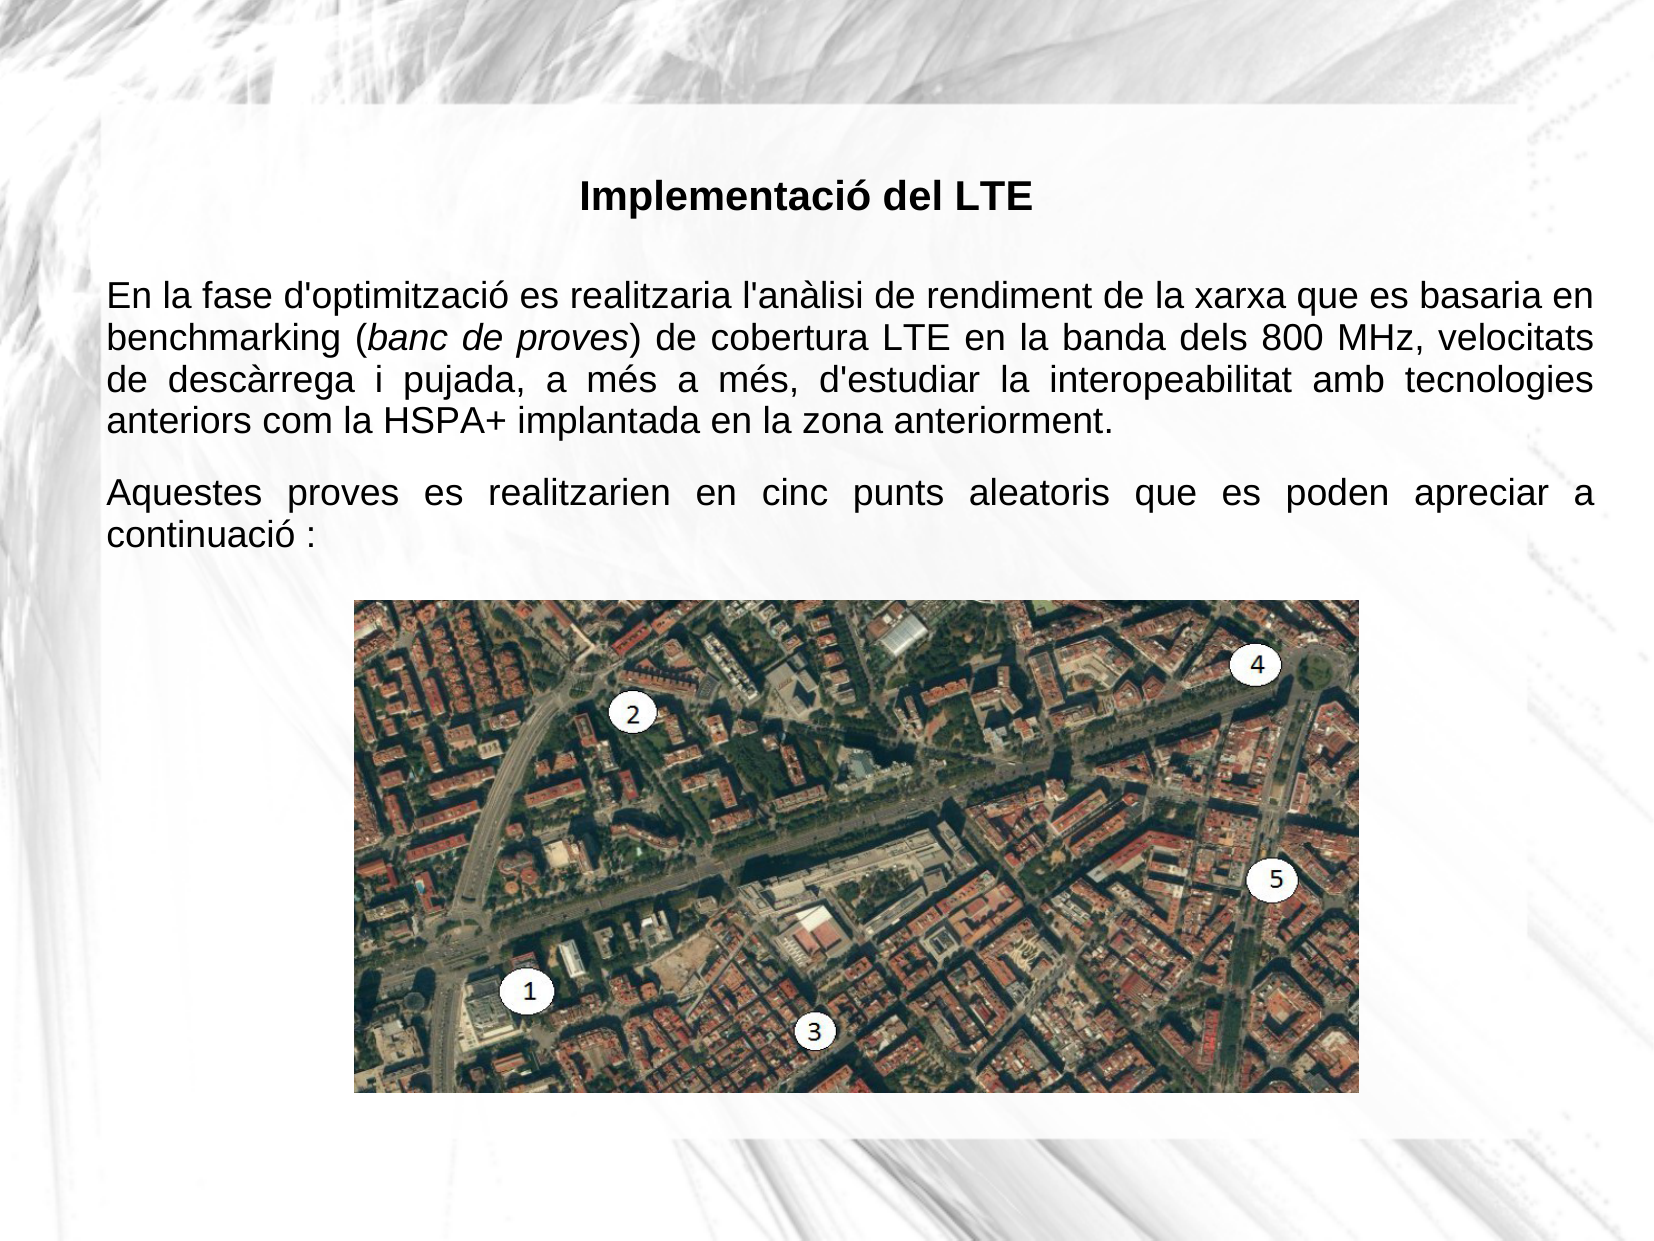

Implementació del LTE
# En la fase d'optimització es realitzaria l'anàlisi de rendiment de la xarxa que es basaria en benchmarking (banc de proves) de cobertura LTE en la banda dels 800 MHz, velocitats de descàrrega i pujada, a més a més, d'estudiar la interopeabilitat amb tecnologies anteriors com la HSPA+ implantada en la zona anteriorment.
Aquestes proves es realitzarien en cinc punts aleatoris que es poden apreciar a continuació :